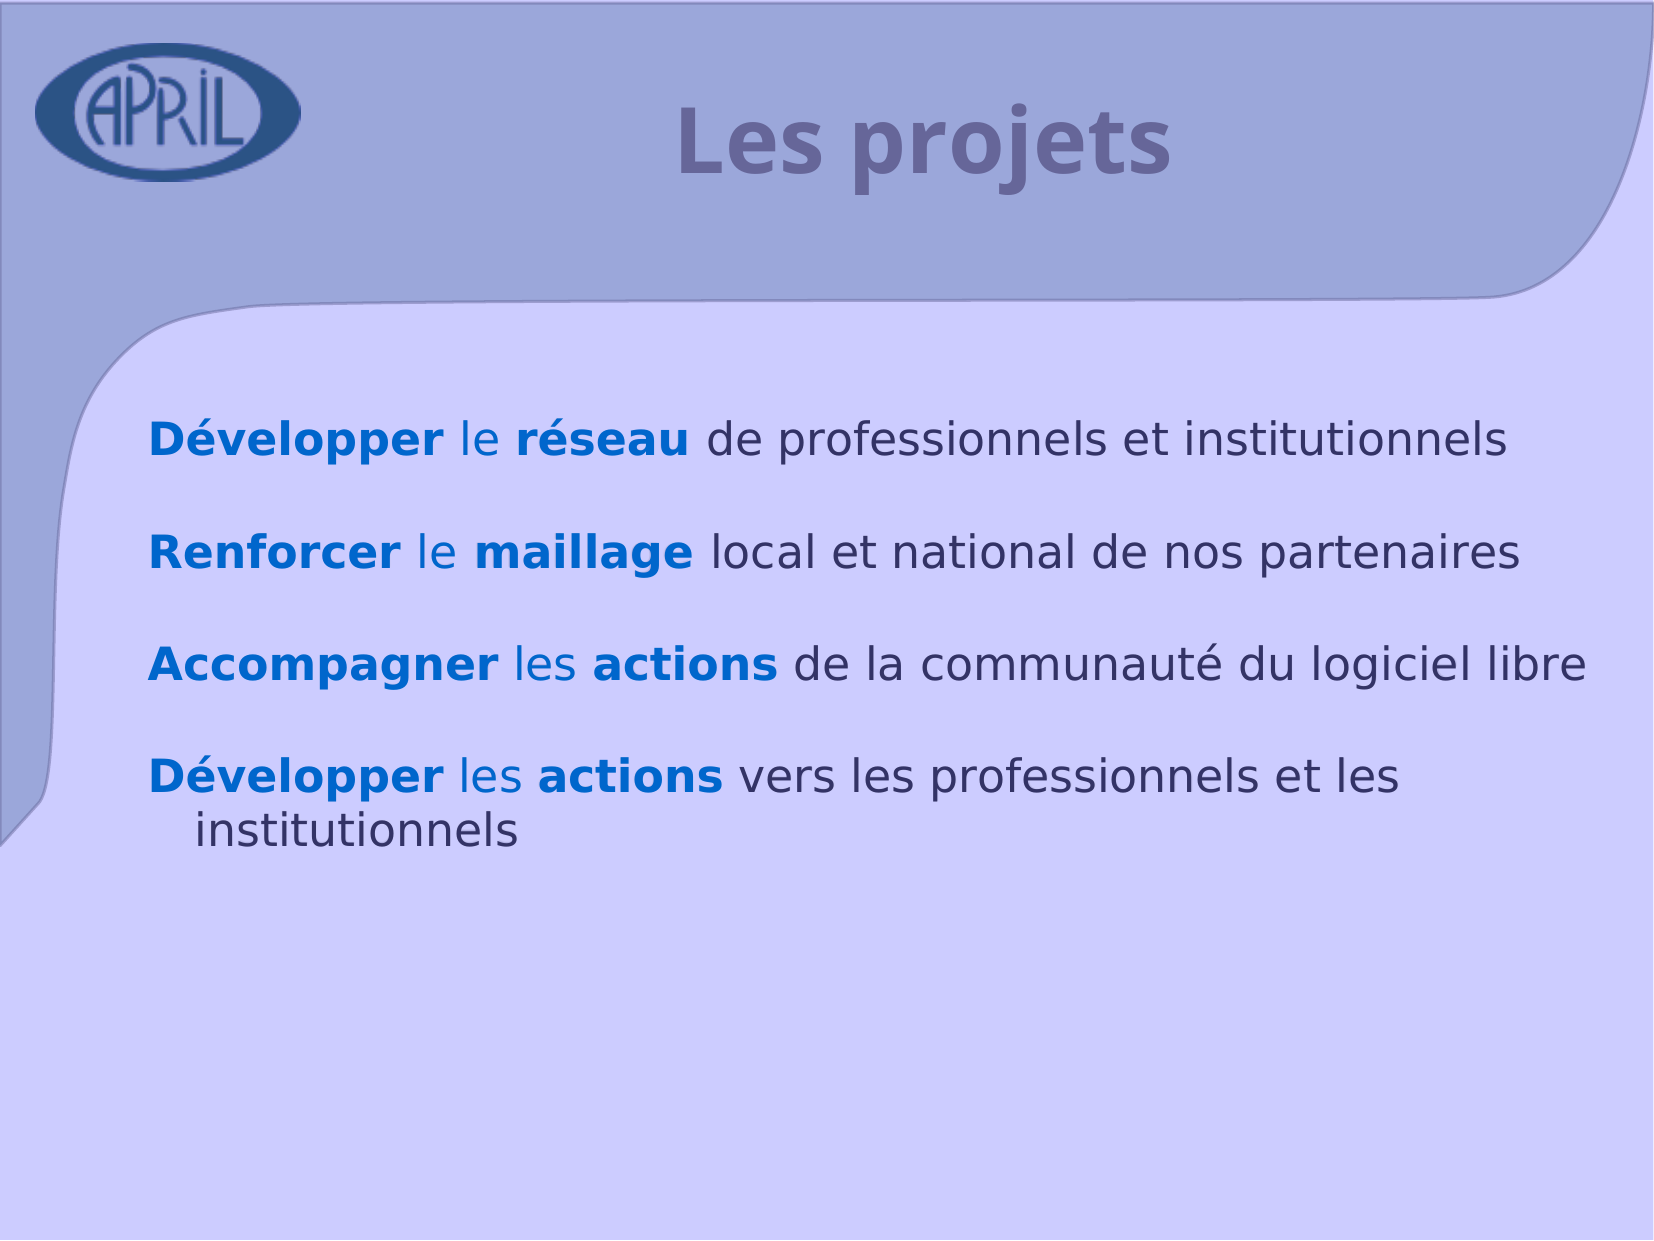

# Les projets
Développer le réseau de professionnels et institutionnels
Renforcer le maillage local et national de nos partenaires
Accompagner les actions de la communauté du logiciel libre
Développer les actions vers les professionnels et les institutionnels